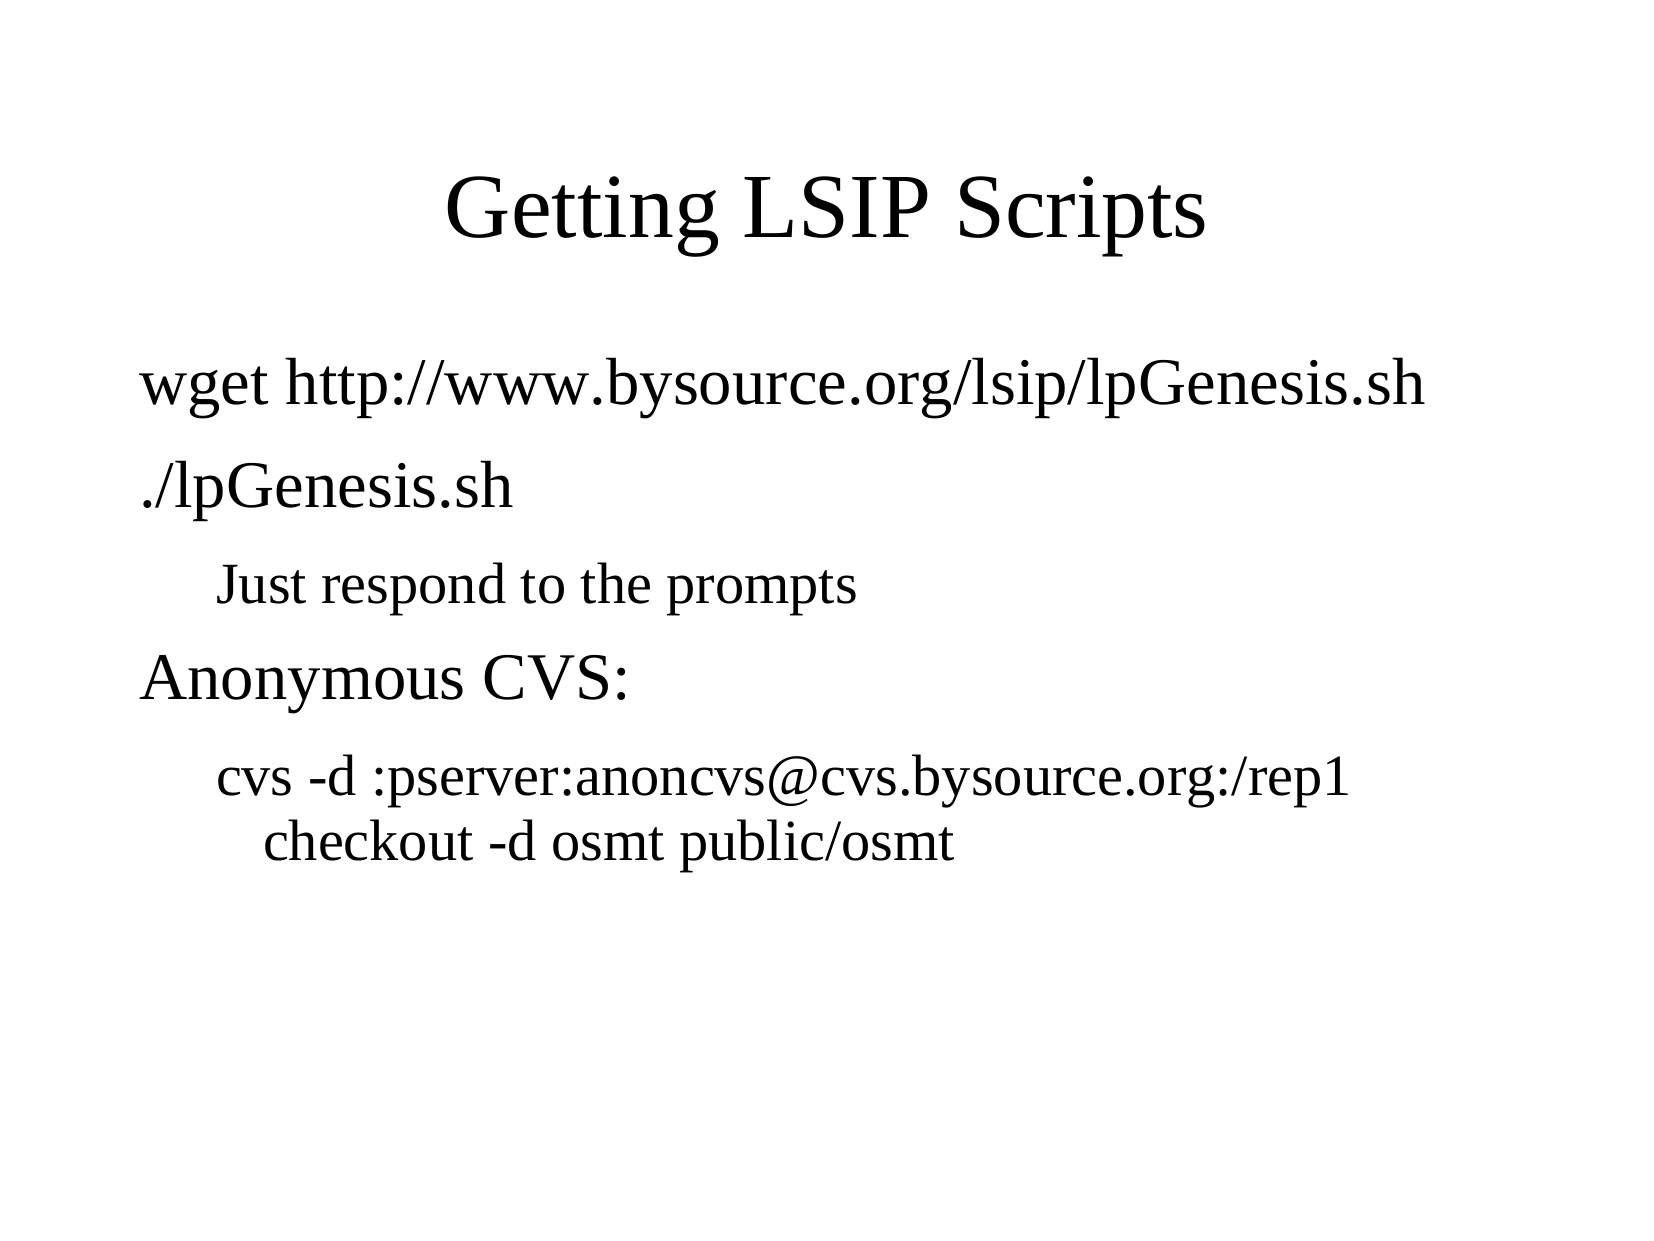

# Getting LSIP Scripts
wget http://www.bysource.org/lsip/lpGenesis.sh
./lpGenesis.sh
Just respond to the prompts
Anonymous CVS:
cvs -d :pserver:anoncvs@cvs.bysource.org:/rep1 checkout -d osmt public/osmt